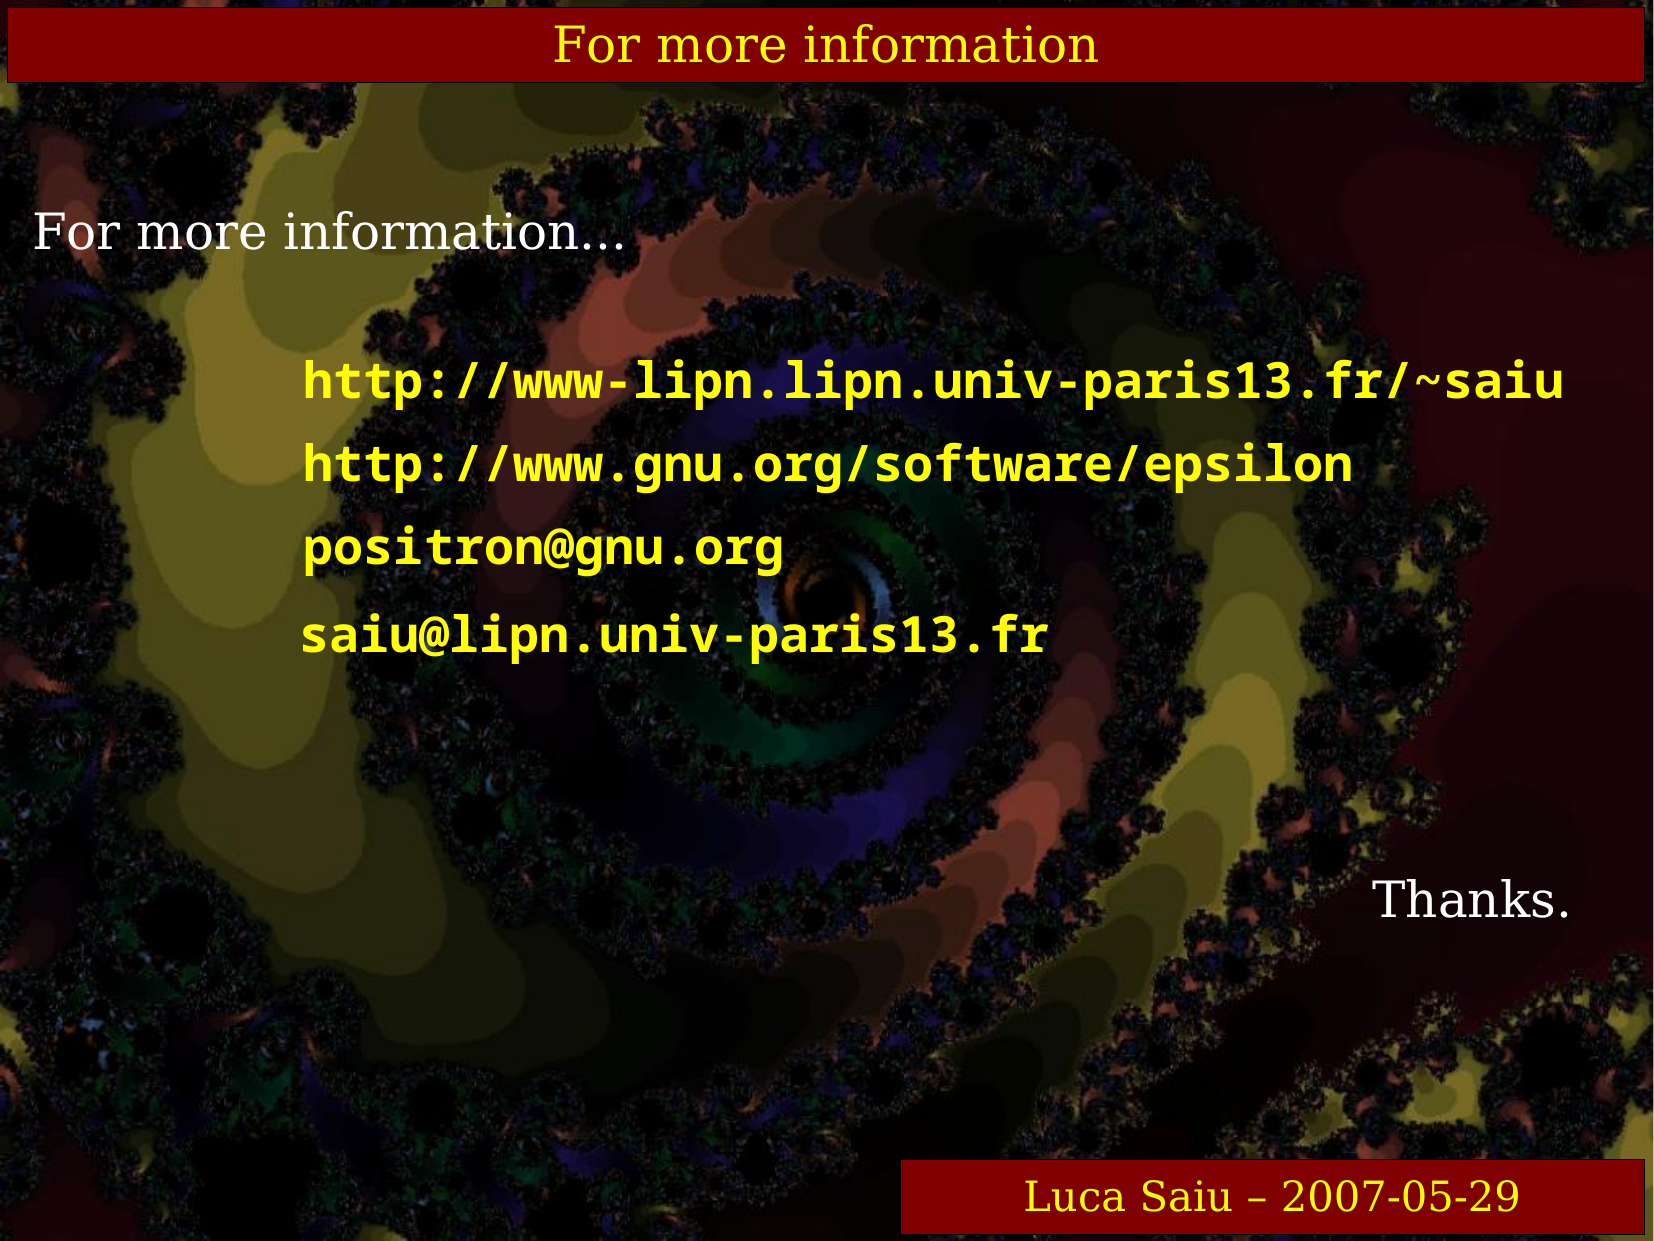

For more information
Luca Saiu – 2007-05-29
For more information...
http://www-lipn.lipn.univ-paris13.fr/~saiu
http://www.gnu.org/software/epsilon
positron@gnu.org
saiu@lipn.univ-paris13.fr
Thanks.